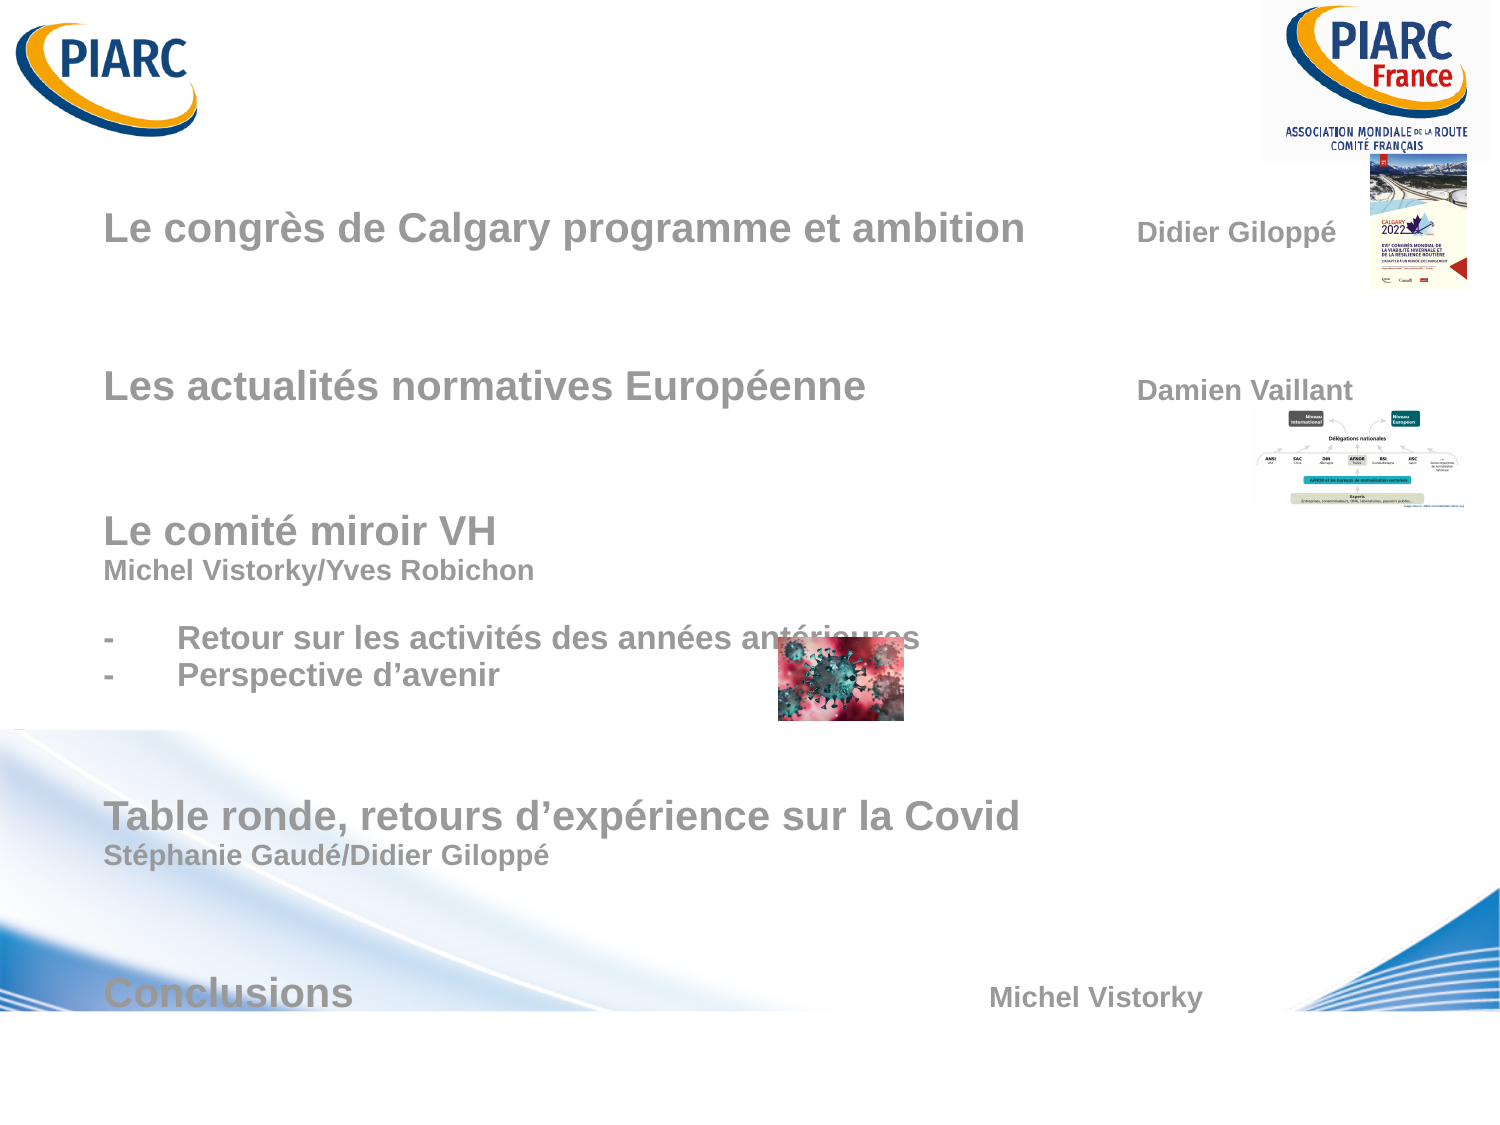

Le congrès de Calgary programme et ambition 		Didier Giloppé
Les actualités normatives Européenne 				Damien Vaillant
Le comité miroir VH
Michel Vistorky/Yves Robichon
-	Retour sur les activités des années antérieures
-	Perspective d’avenir
Table ronde, retours d’expérience sur la Covid
Stéphanie Gaudé/Didier Giloppé
Conclusions									Michel Vistorky
#